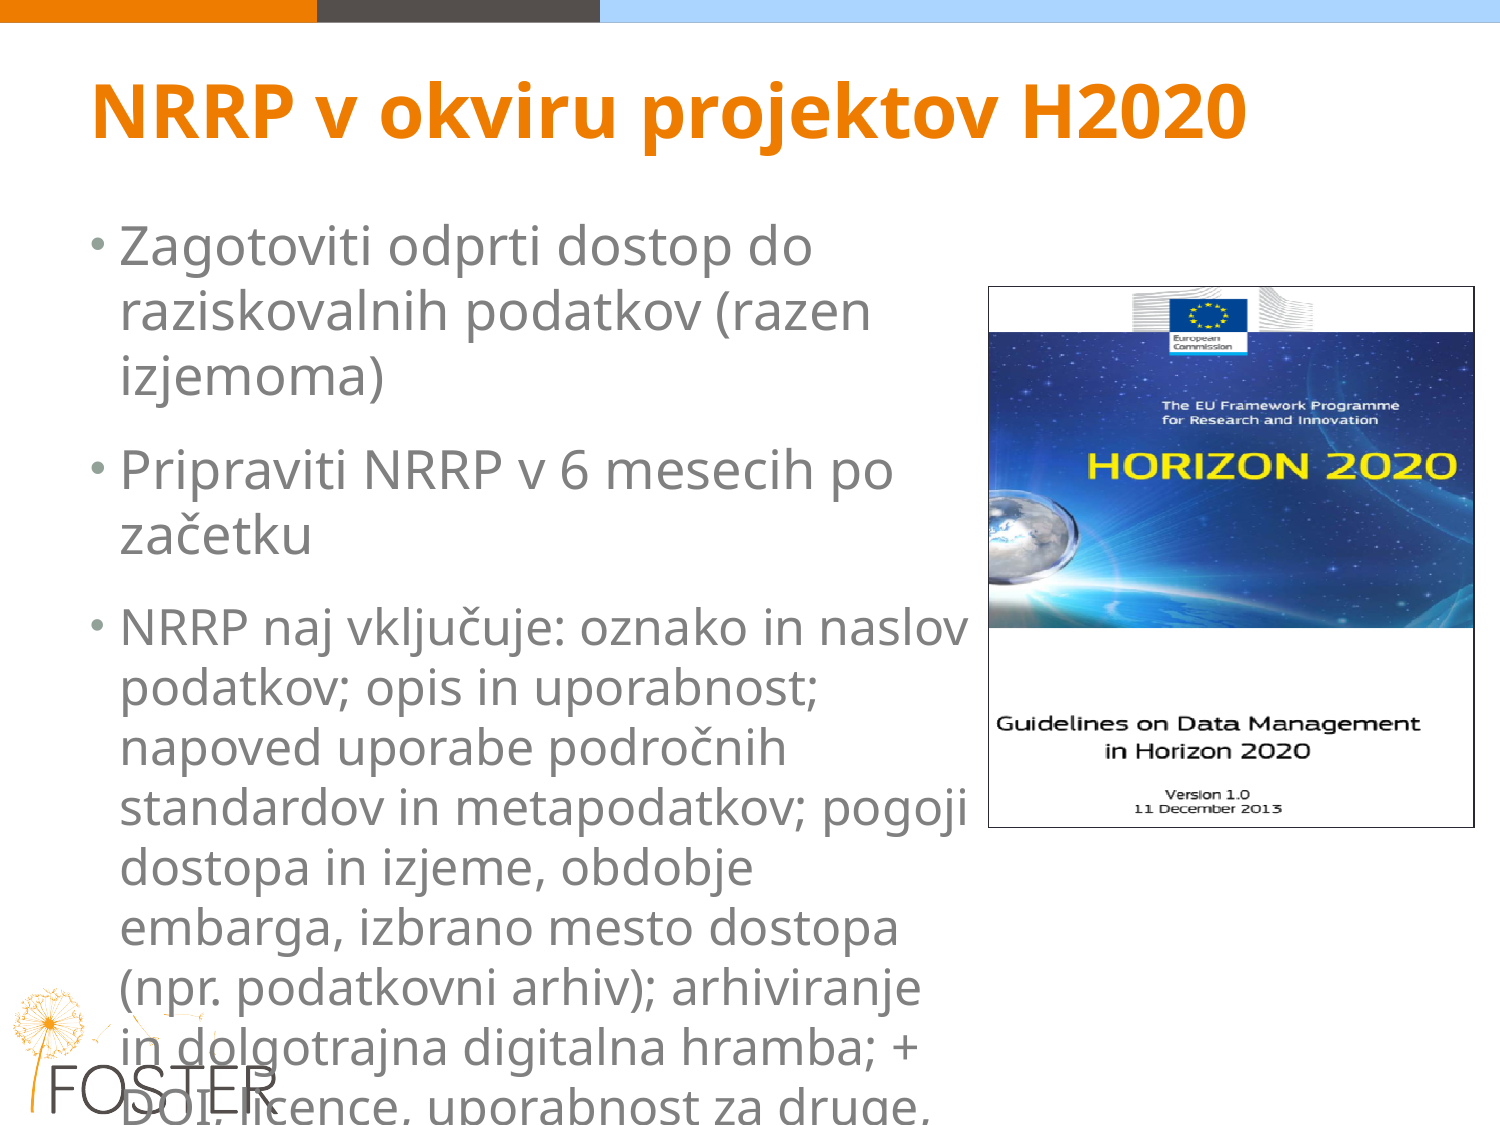

# NRRP v okviru projektov H2020
Zagotoviti odprti dostop do raziskovalnih podatkov (razen izjemoma)
Pripraviti NRRP v 6 mesecih po začetku
NRRP naj vključuje: oznako in naslov podatkov; opis in uporabnost; napoved uporabe področnih standardov in metapodatkov; pogoji dostopa in izjeme, obdobje embarga, izbrano mesto dostopa (npr. podatkovni arhiv); arhiviranje in dolgotrajna digitalna hramba; + DOI, licence, uporabnost za druge, interoperabilnost